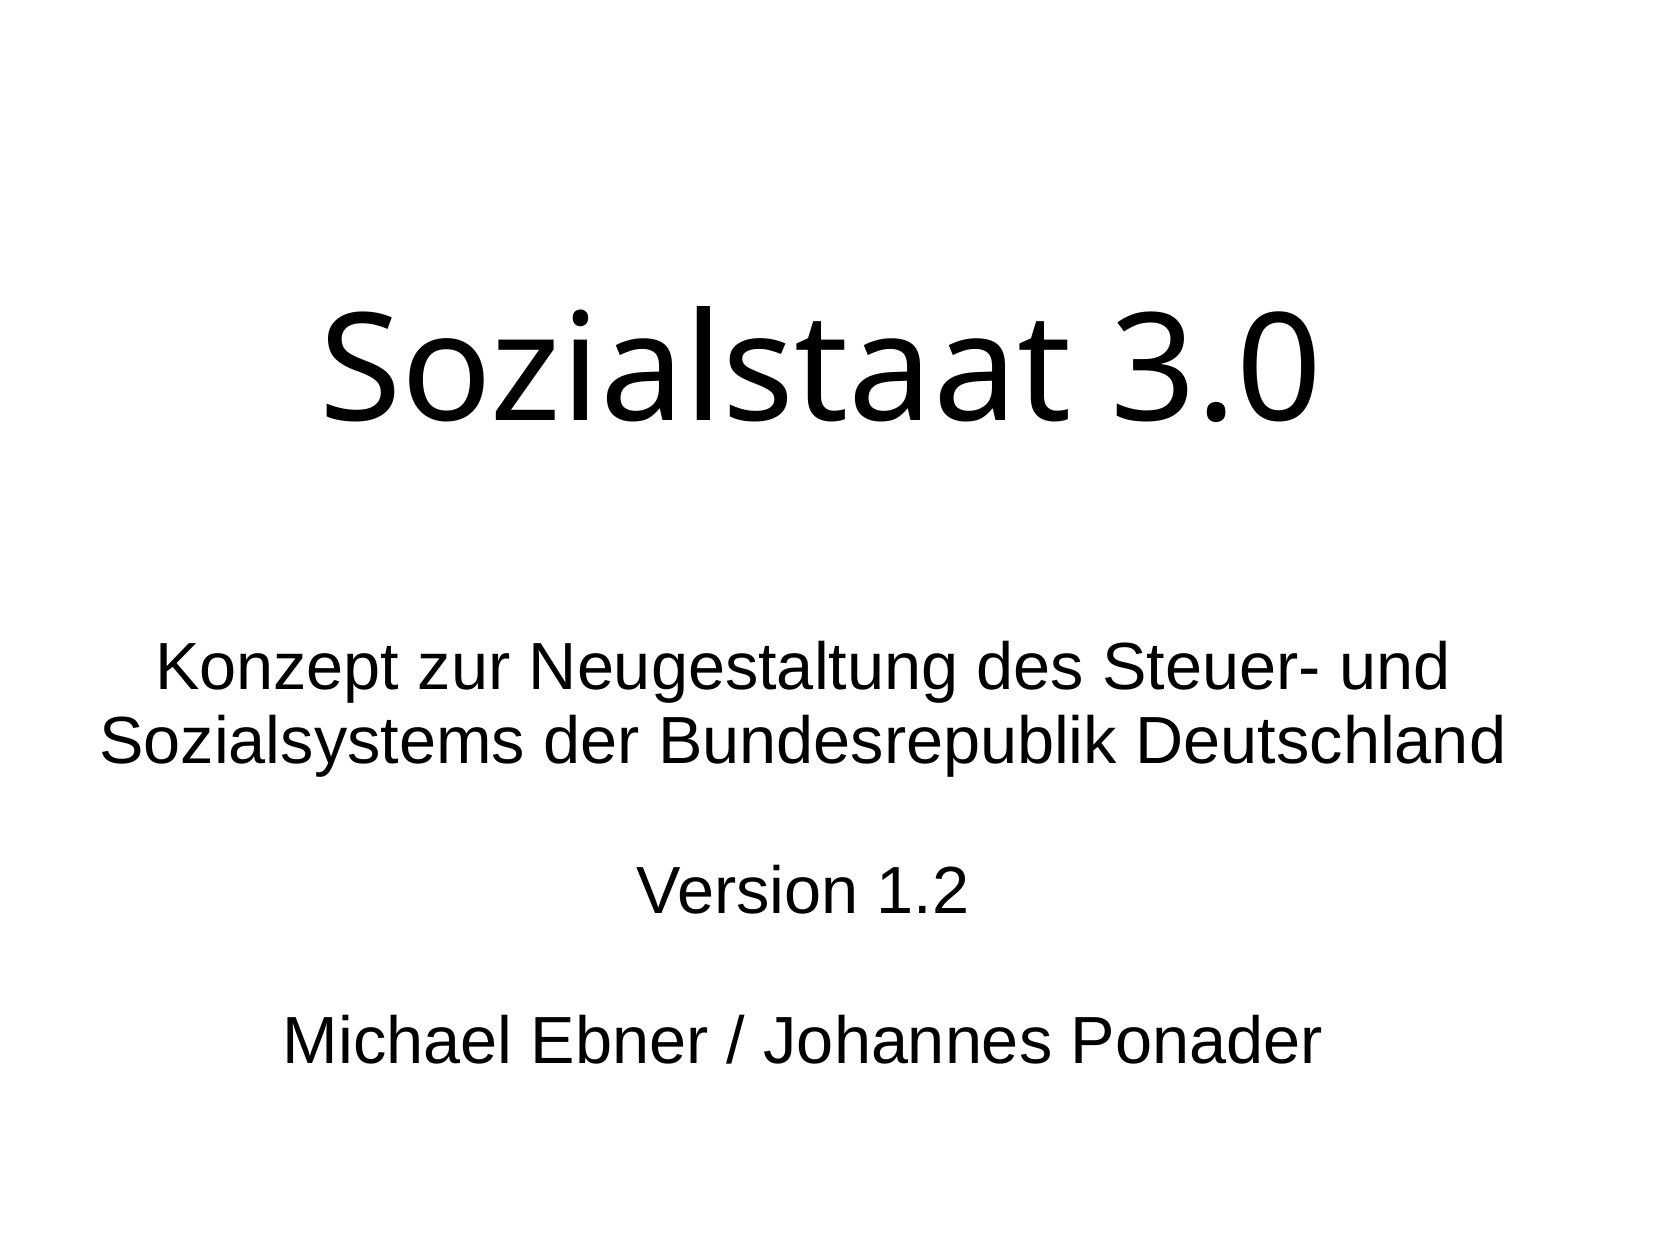

# Sozialstaat 3.0
Konzept zur Neugestaltung des Steuer- und Sozialsystems der Bundesrepublik Deutschland
Version 1.2
Michael Ebner / Johannes Ponader